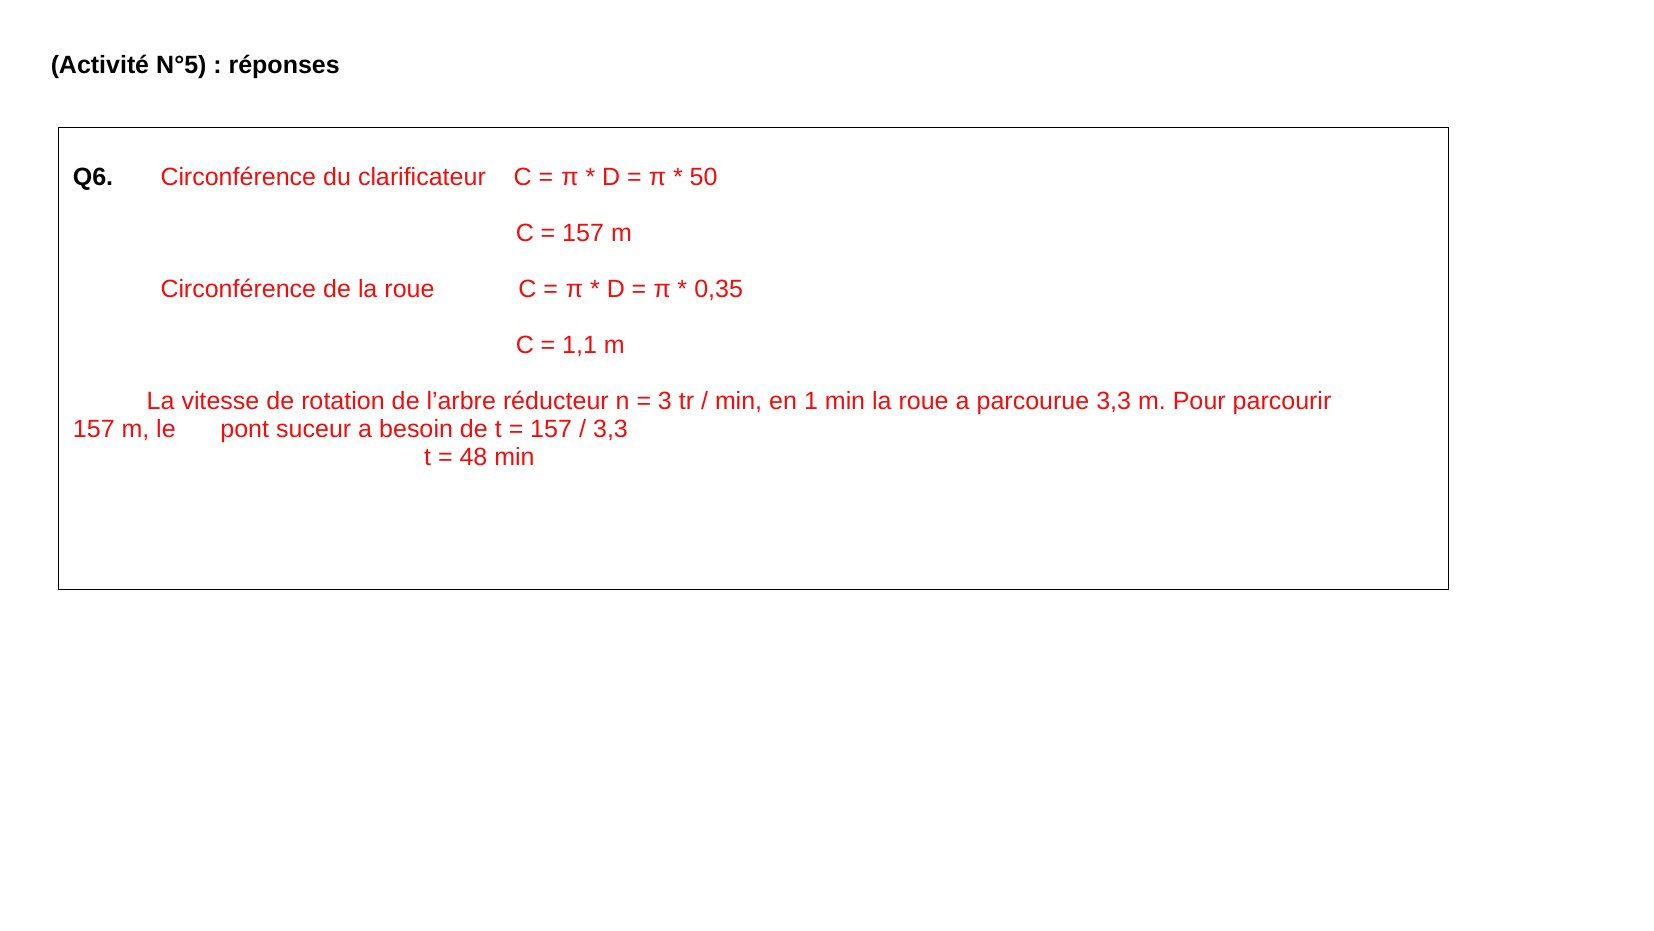

(Activité N°5) : réponses
Q6. 	 Circonférence du clarificateur C = π * D = π * 50
						C = 157 m
	 Circonférence de la roue C = π * D = π * 0,35
						C = 1,1 m
	La vitesse de rotation de l’arbre réducteur n = 3 tr / min, en 1 min la roue a parcourue 3,3 m. Pour parcourir 157 m, le 	pont suceur a besoin de t = 157 / 3,3
				 t = 48 min